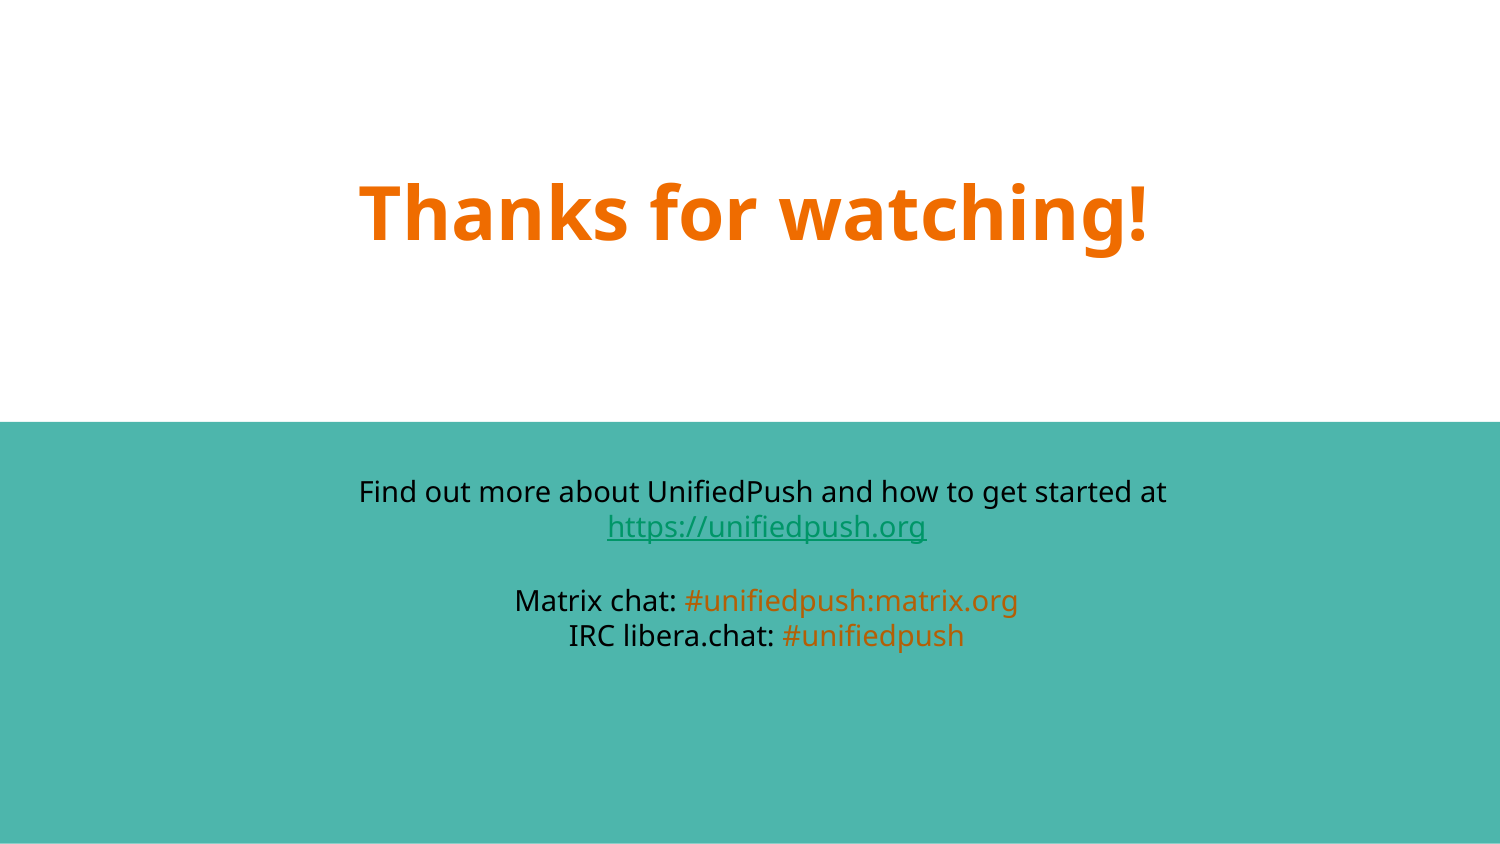

# Thanks for watching!
Find out more about UnifiedPush and how to get started at https://unifiedpush.org
Matrix chat: #unifiedpush:matrix.org
IRC libera.chat: #unifiedpush